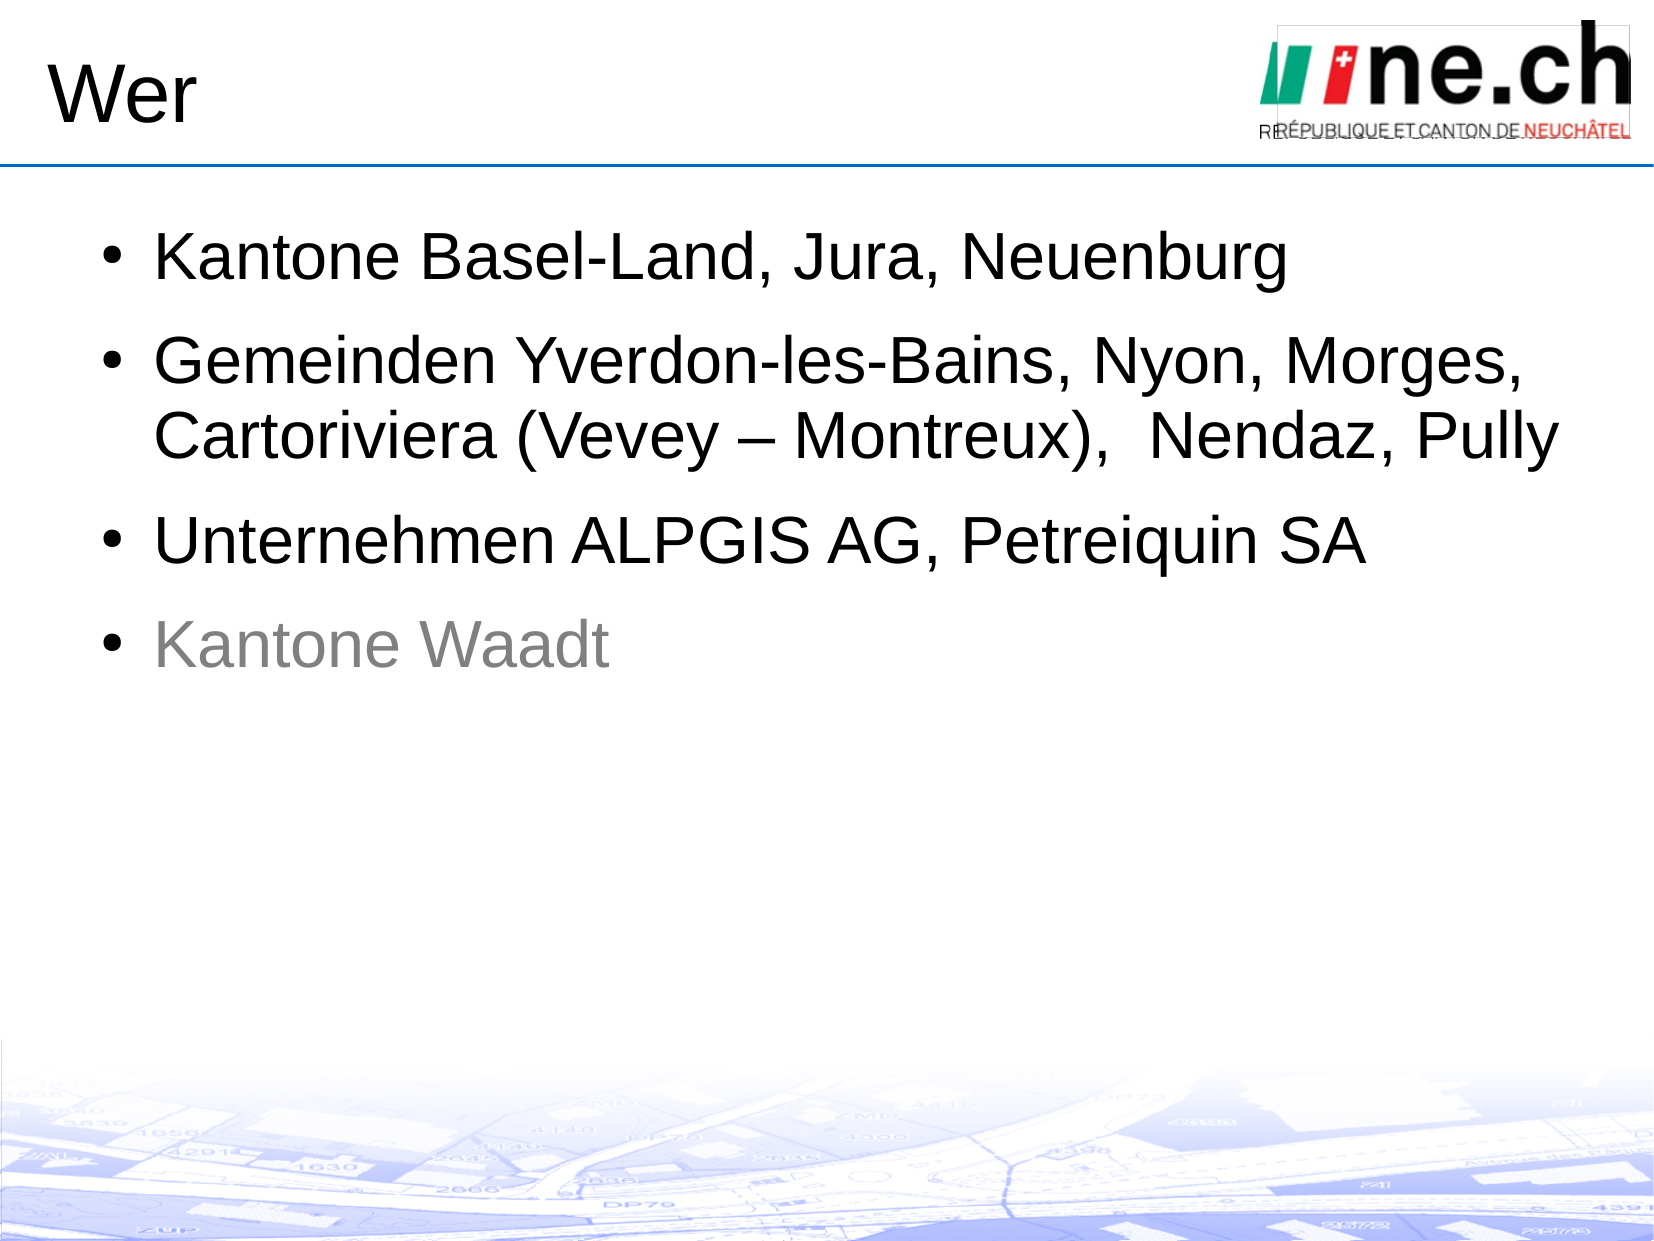

# Wer
Kantone Basel-Land, Jura, Neuenburg
Gemeinden Yverdon-les-Bains, Nyon, Morges, Cartoriviera (Vevey – Montreux), Nendaz, Pully
Unternehmen ALPGIS AG, Petreiquin SA
Kantone Waadt